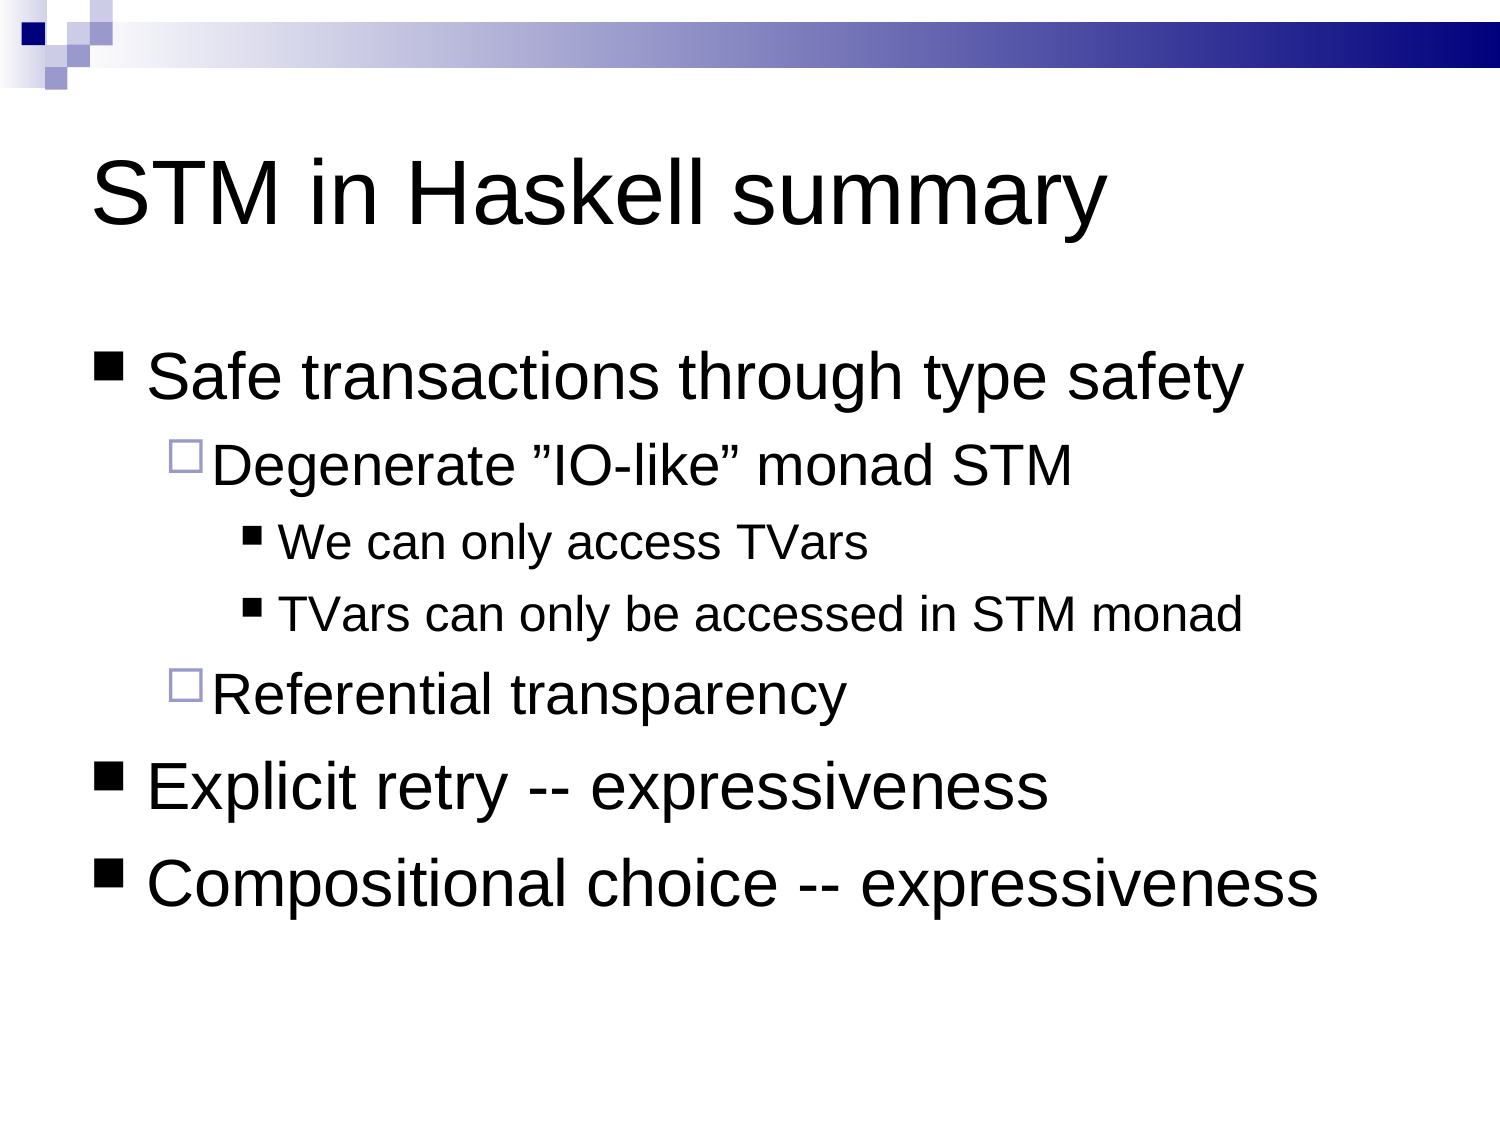

# STM in Haskell summary
Safe transactions through type safety
Degenerate ”IO-like” monad STM
We can only access TVars
TVars can only be accessed in STM monad
Referential transparency
Explicit retry -- expressiveness
Compositional choice -- expressiveness